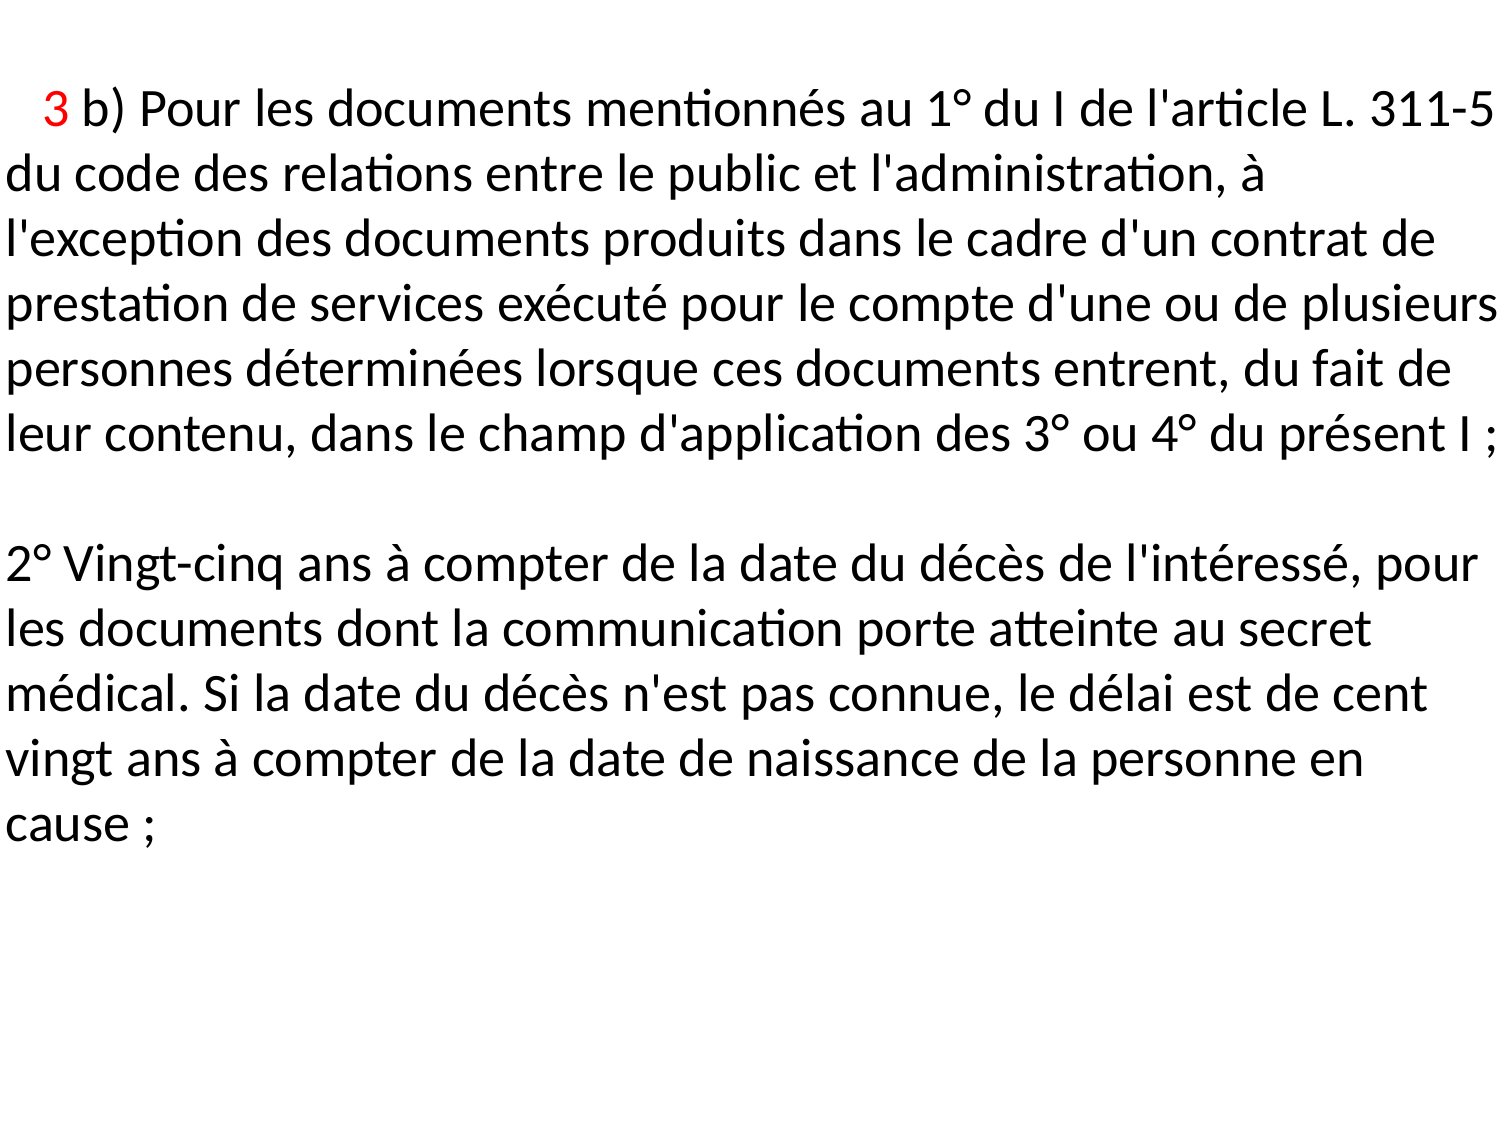

3 b) Pour les documents mentionnés au 1° du I de l'article L. 311-5 du code des relations entre le public et l'administration, à l'exception des documents produits dans le cadre d'un contrat de prestation de services exécuté pour le compte d'une ou de plusieurs personnes déterminées lorsque ces documents entrent, du fait de leur contenu, dans le champ d'application des 3° ou 4° du présent I ;
2° Vingt-cinq ans à compter de la date du décès de l'intéressé, pour les documents dont la communication porte atteinte au secret médical. Si la date du décès n'est pas connue, le délai est de cent vingt ans à compter de la date de naissance de la personne en cause ;